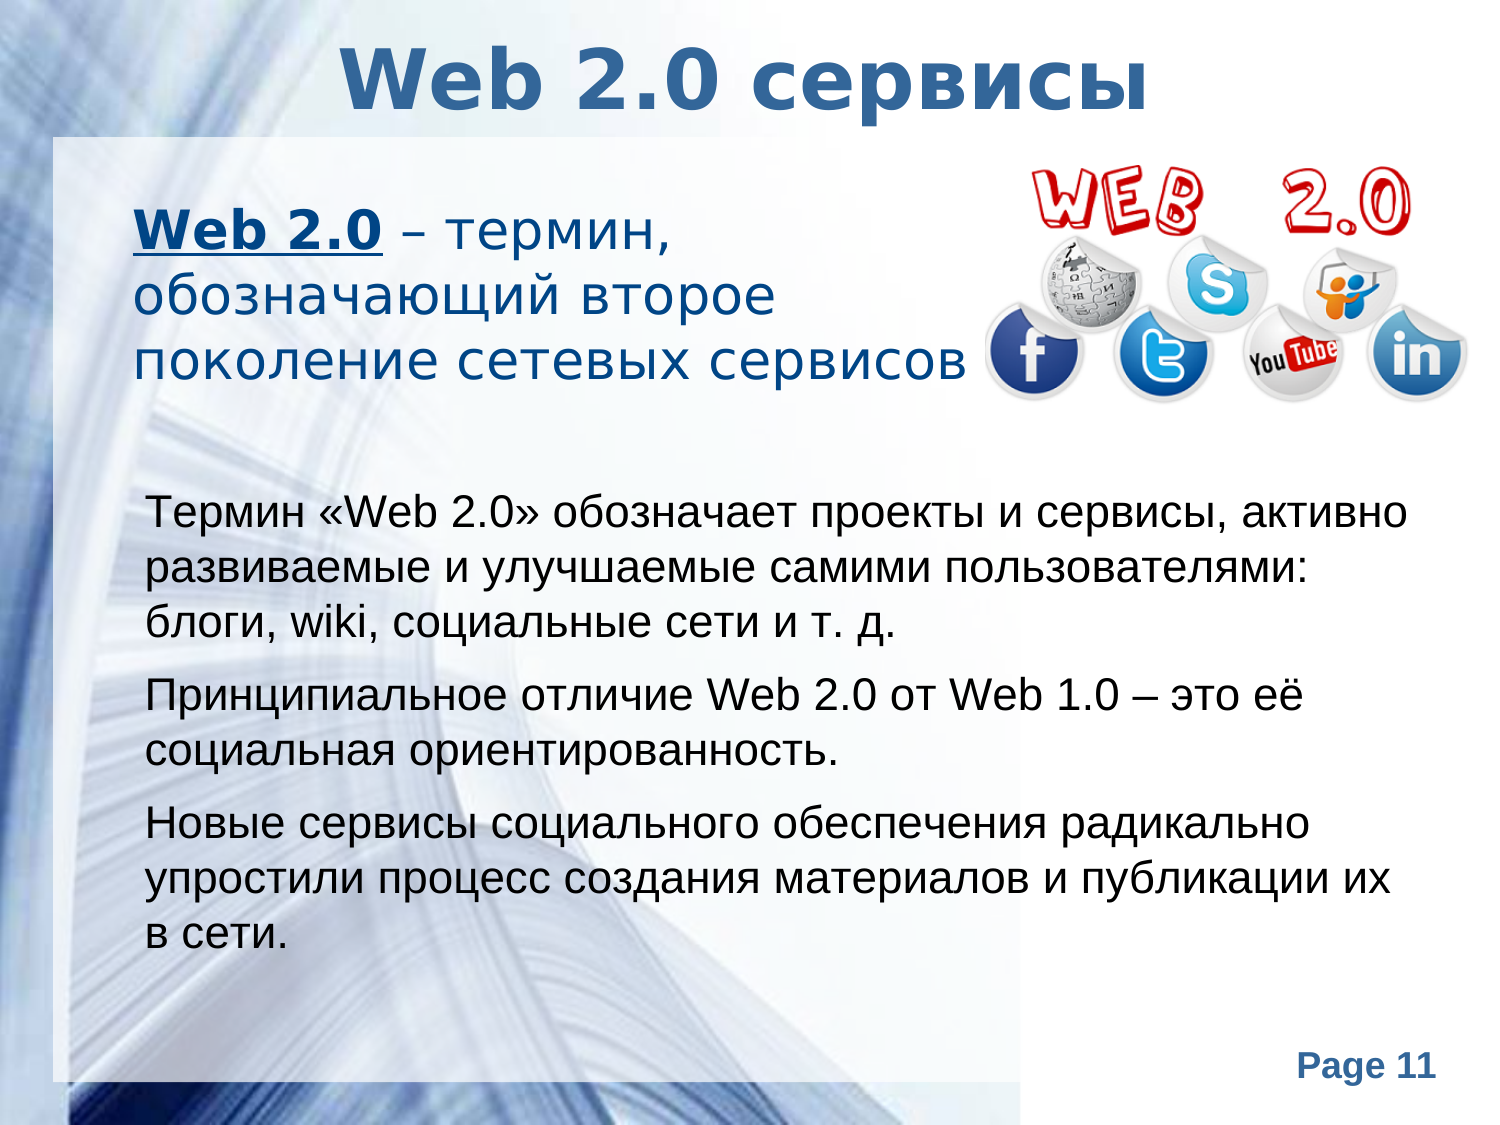

Web 2.0 сервисы
Web 2.0 – термин, обозначающий второе поколение сетевых сервисов
Термин «Web 2.0» обозначает проекты и сервисы, активно развиваемые и улучшаемые самими пользователями: блоги, wiki, социальные сети и т. д.
Принципиальное отличие Web 2.0 от Web 1.0 – это её социальная ориентированность.
Новые сервисы социального обеспечения радикально упростили процесс создания материалов и публикации их в сети.